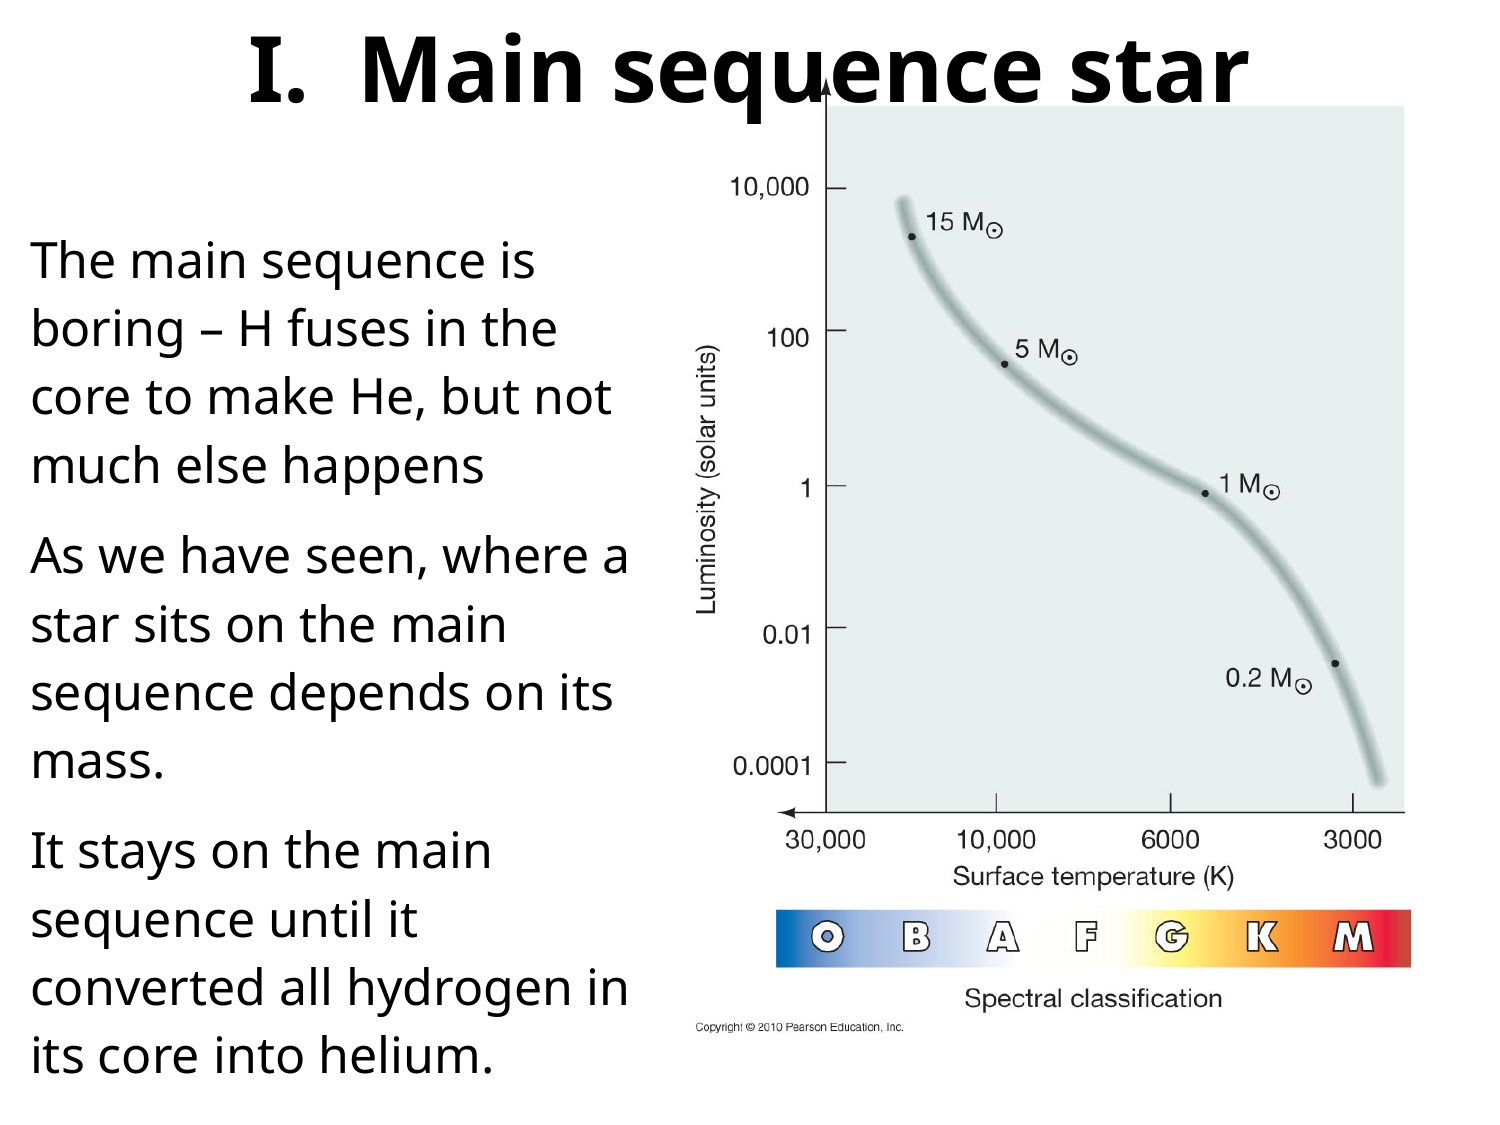

I. Main sequence star
# The main sequence is boring – H fuses in the core to make He, but not much else happens
As we have seen, where a star sits on the main sequence depends on its mass.
It stays on the main sequence until it converted all hydrogen in its core into helium.